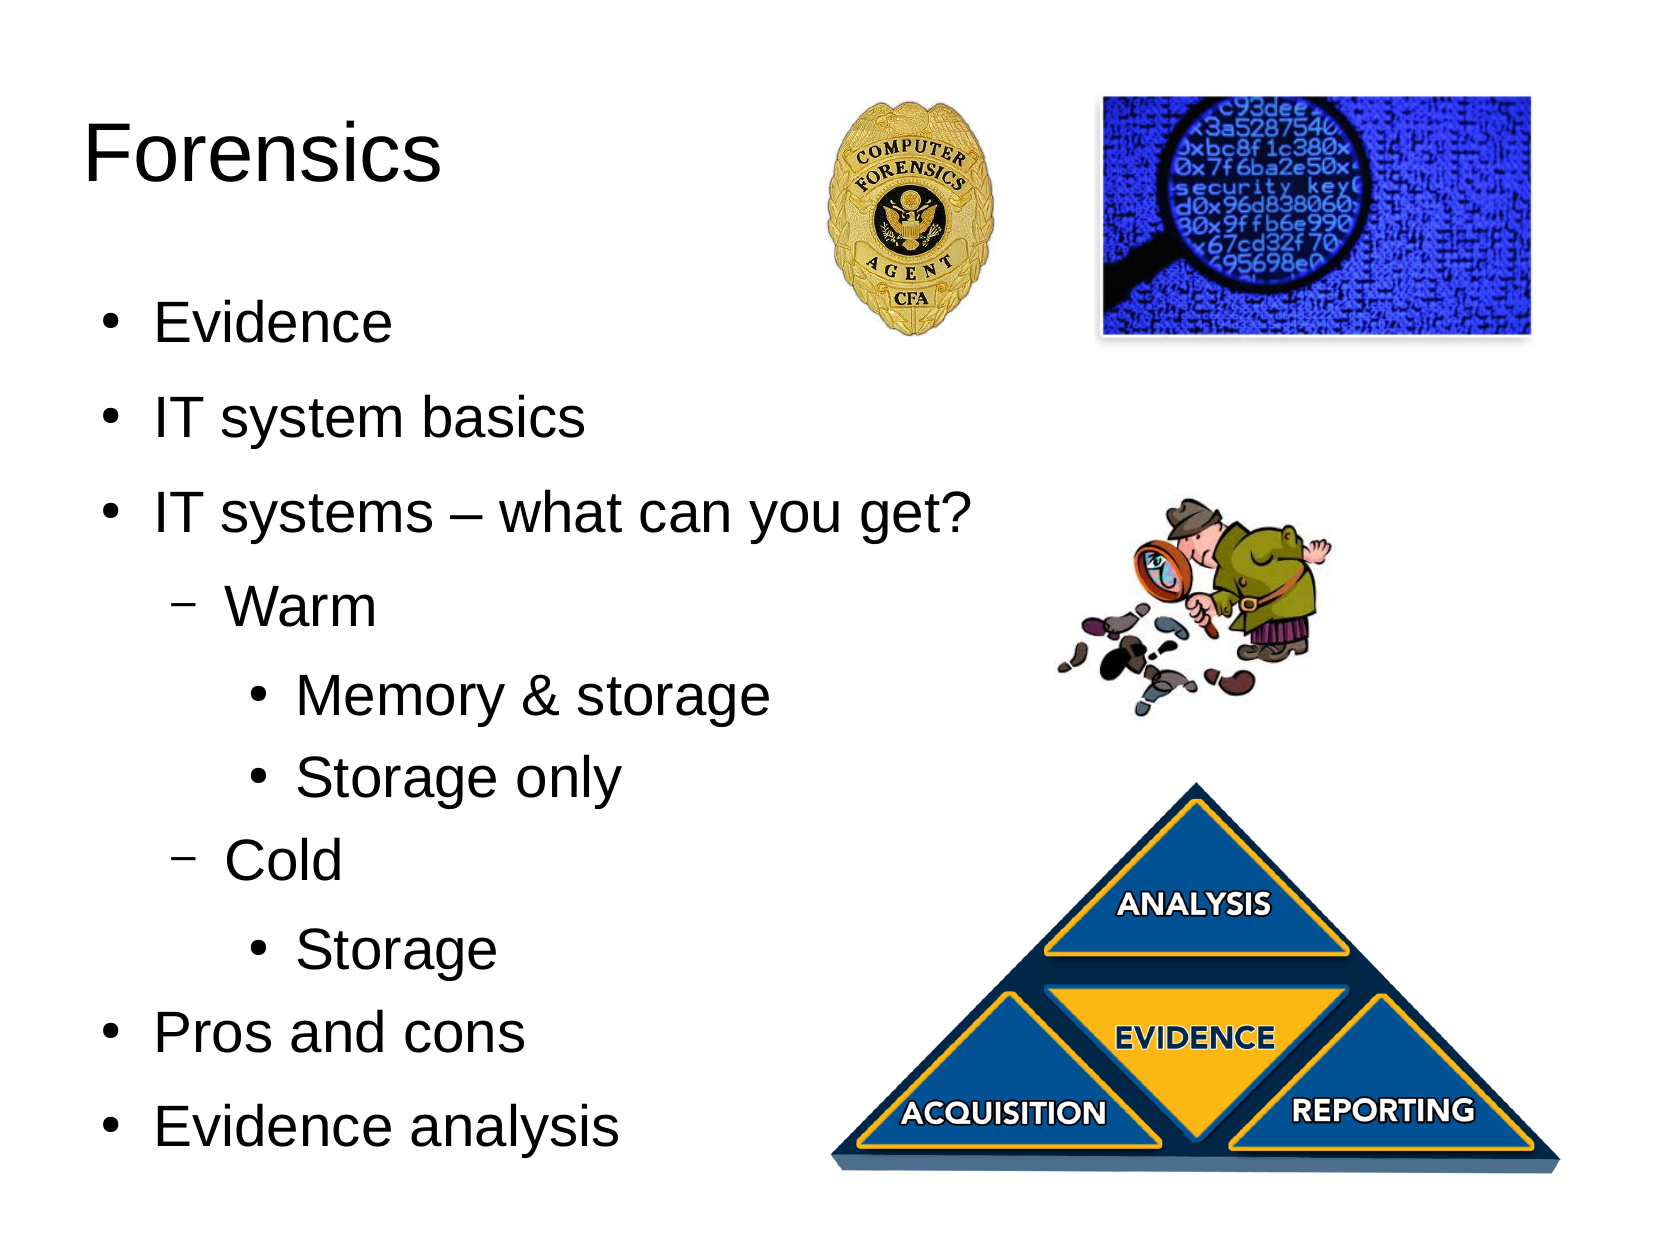

# Forensics
Evidence
IT system basics
IT systems – what can you get?
Warm
Memory & storage
Storage only
Cold
Storage
Pros and cons
Evidence analysis